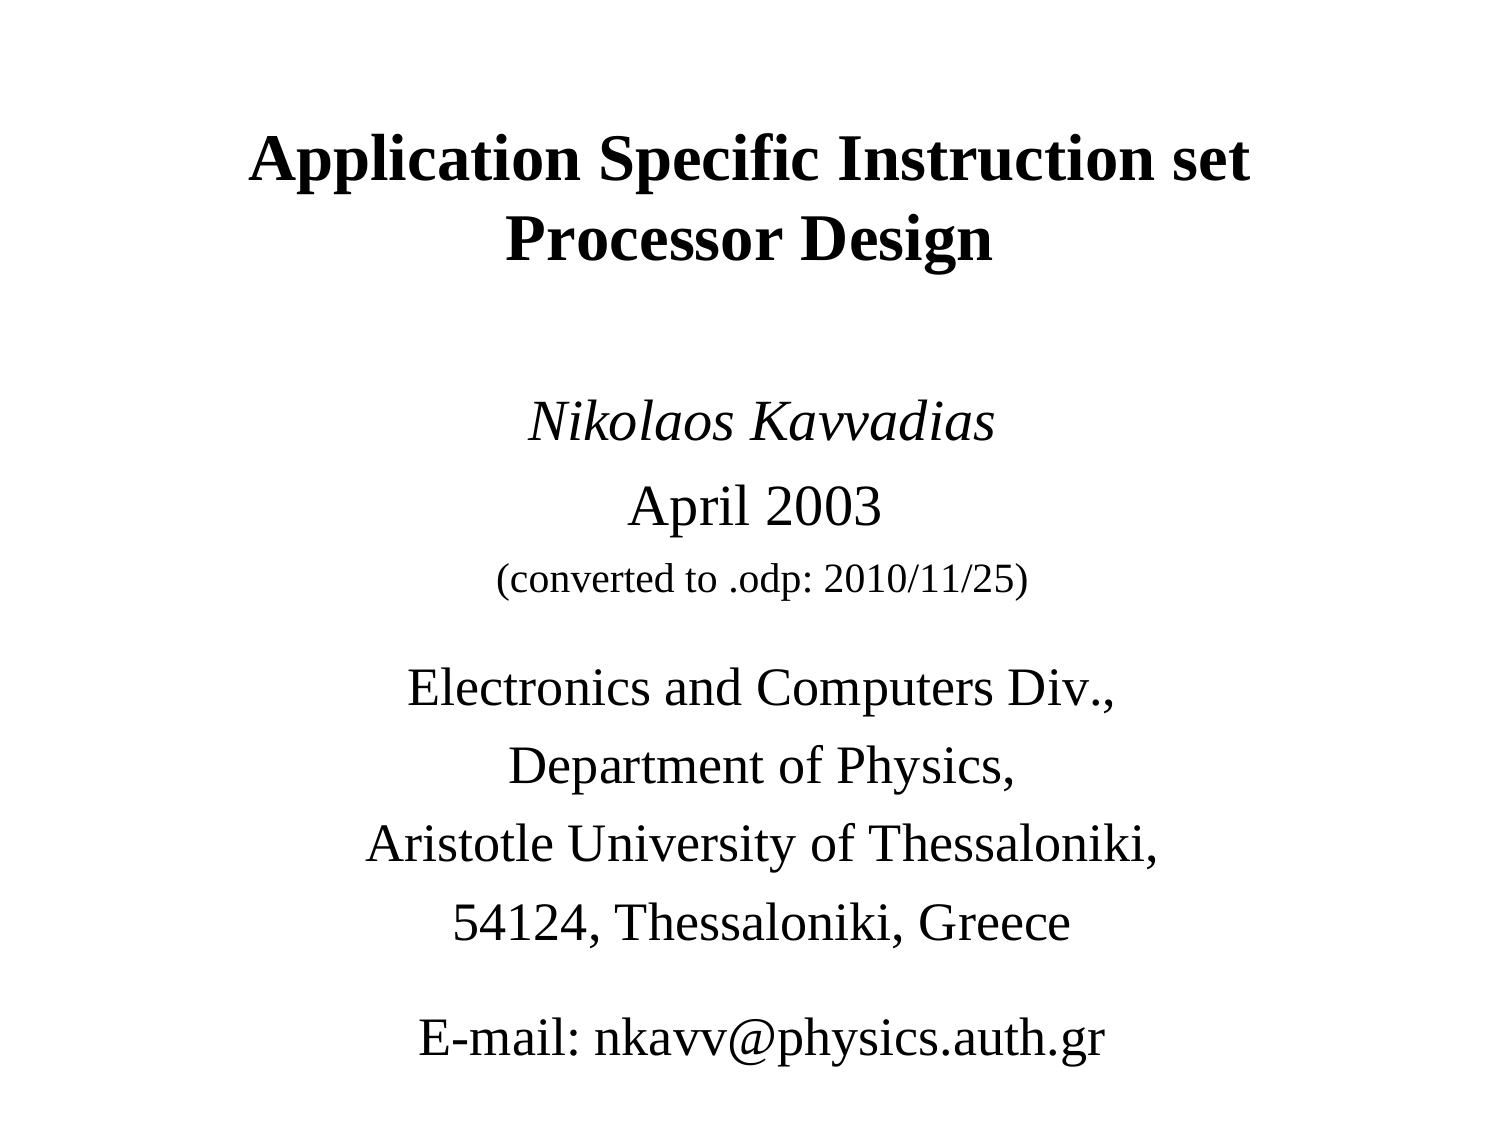

# Application Specific Instruction set Processor Design
Nikolaos Kavvadias
April 2003
(converted to .odp: 2010/11/25)
Electronics and Computers Div.,
Department of Physics,
Aristotle University of Thessaloniki,
54124, Thessaloniki, Greece
E-mail: nkavv@physics.auth.gr